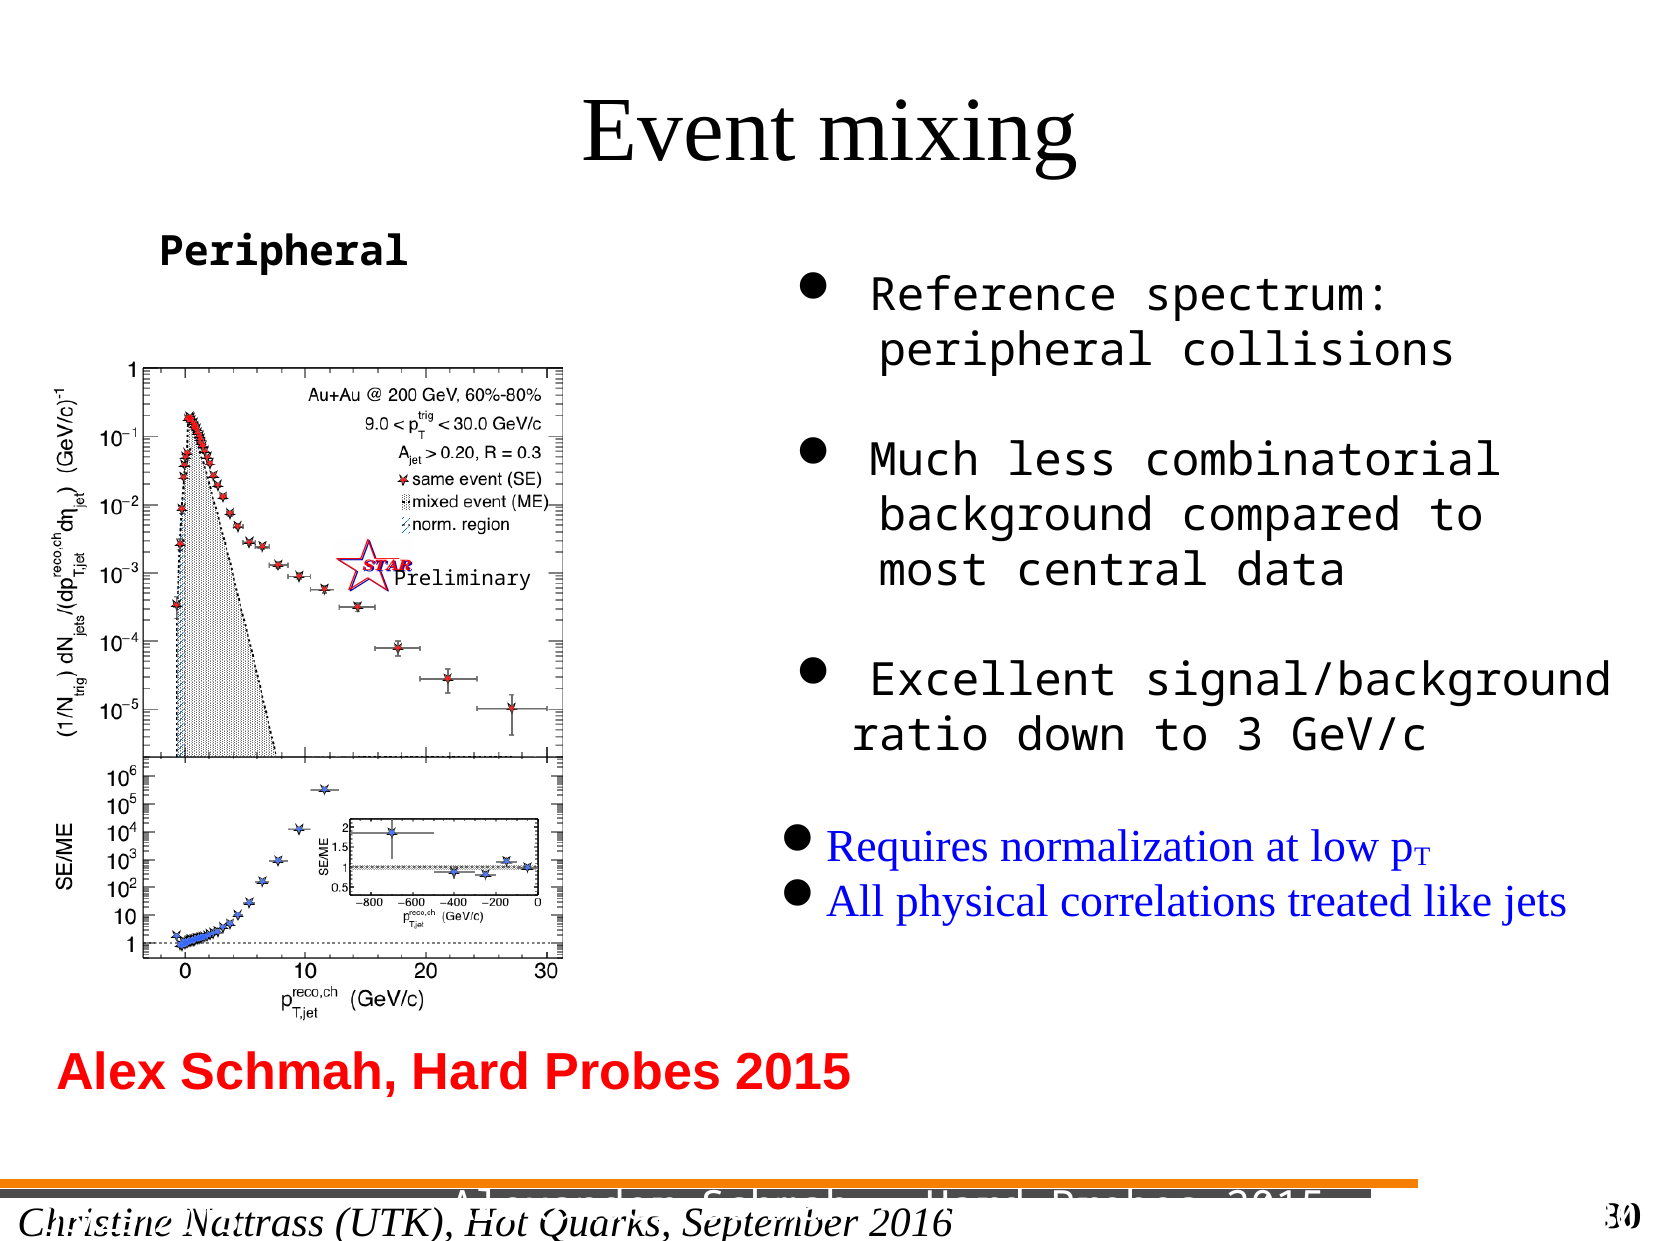

Charged Raw Recoil Jet Spectrum: Reference
# Event mixing
Peripheral
 Reference spectrum:
 peripheral collisions
 Much less combinatorial
 background compared to
 most central data
 Excellent signal/background
 ratio down to 3 GeV/c
Preliminary
Requires normalization at low pT
All physical correlations treated like jets
Alex Schmah, Hard Probes 2015
Alexander Schmah - Hard Probes 2015
06/29/2015